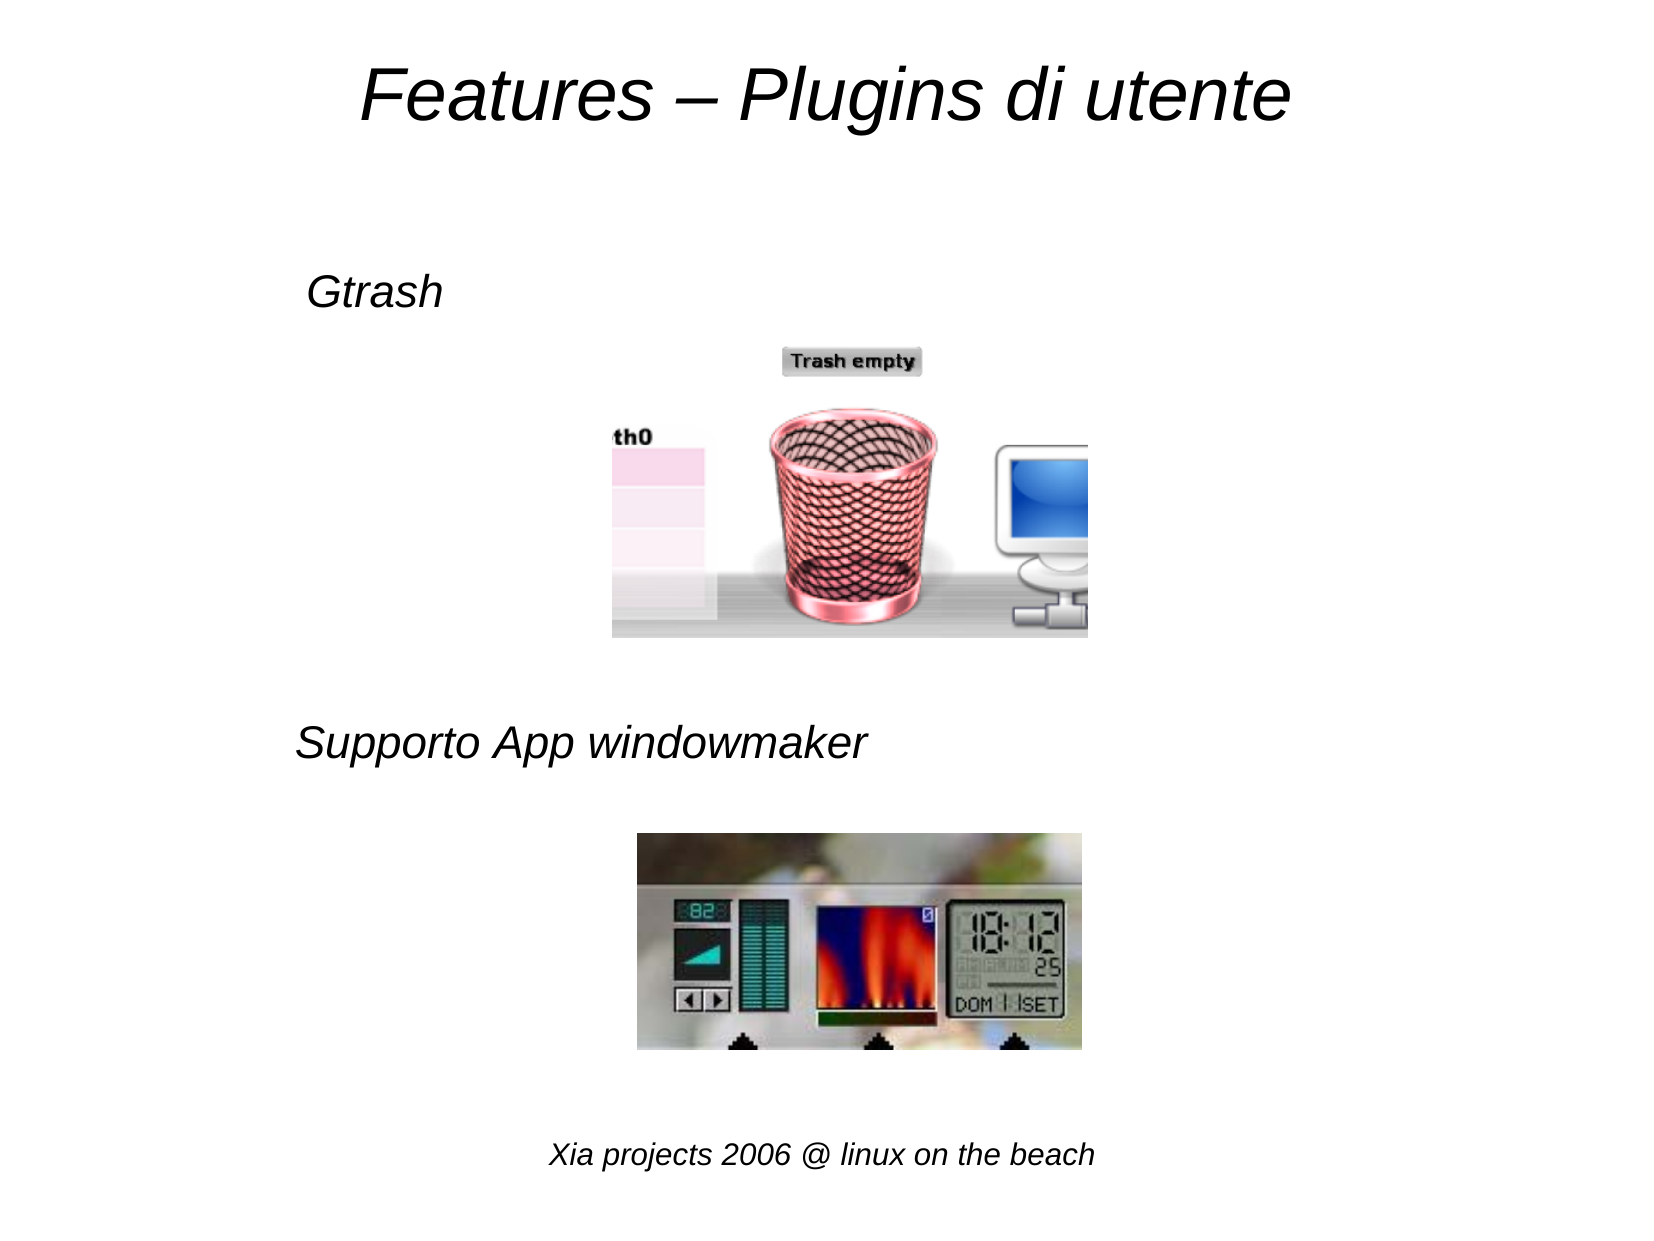

# Features – Plugins di utente
Gtrash
Supporto App windowmaker
Xia projects 2006 @ linux on the beach